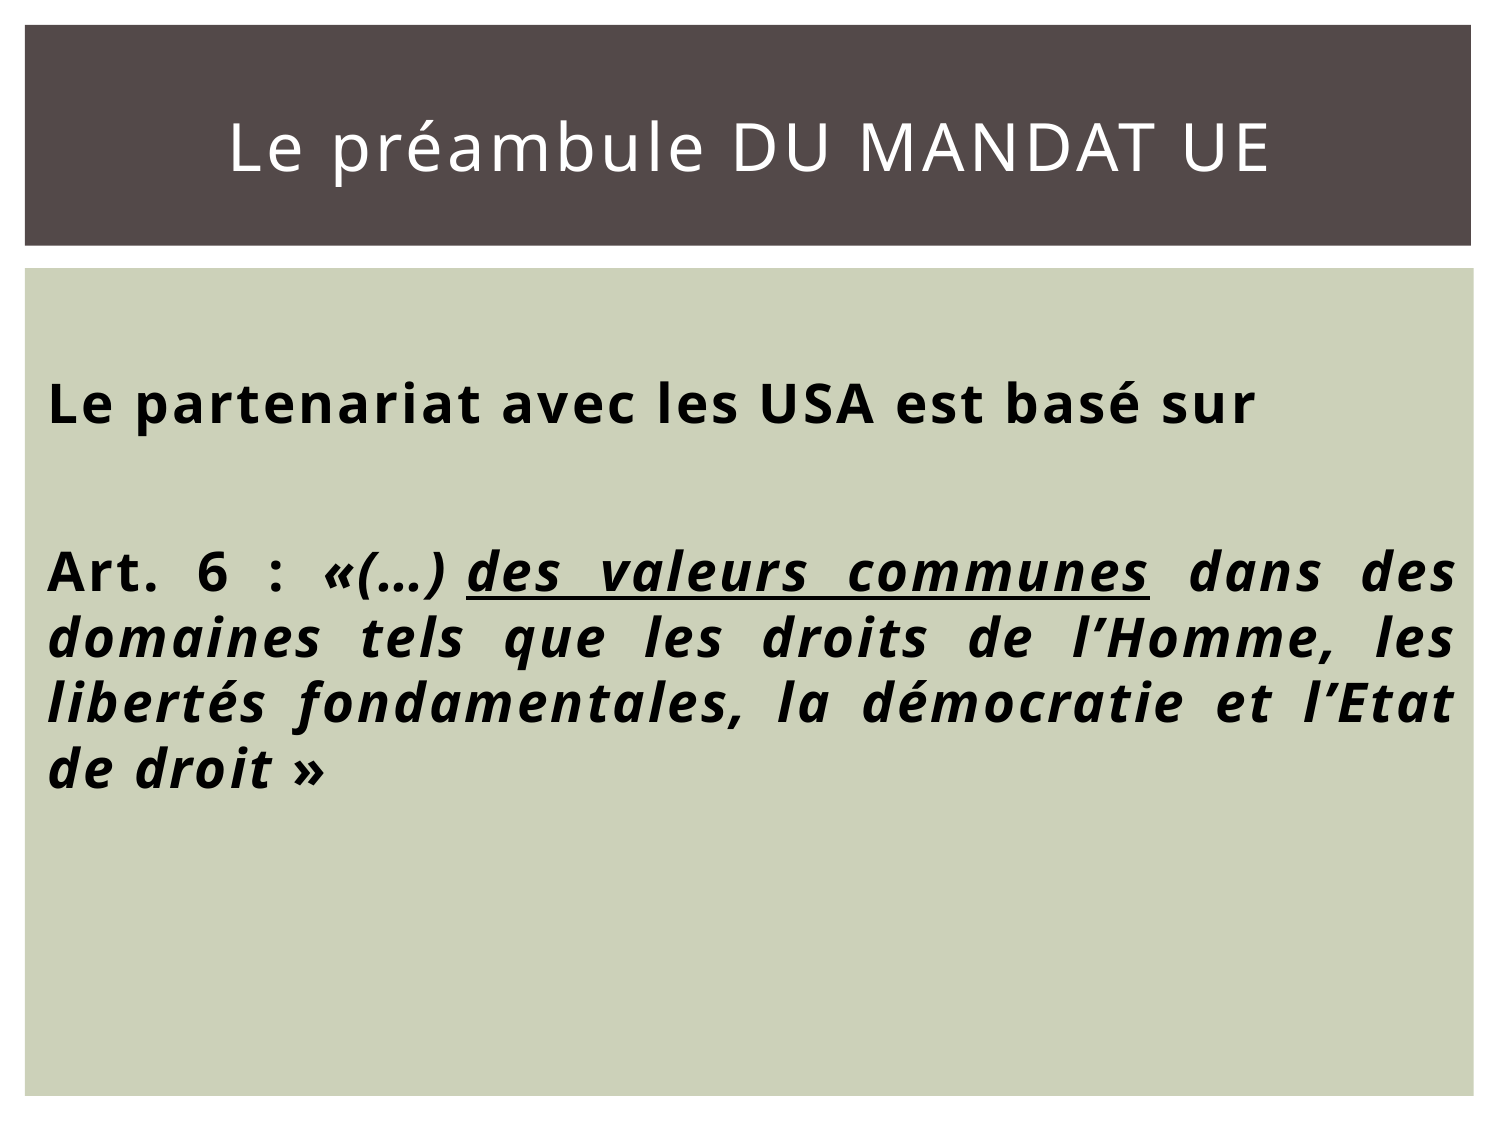

Le préambule DU MANDAT UE
# Le partenariat avec les USA est basé sur
Art. 6 : «(…) des valeurs communes dans des domaines tels que les droits de l’Homme, les libertés fondamentales, la démocratie et l’Etat de droit »